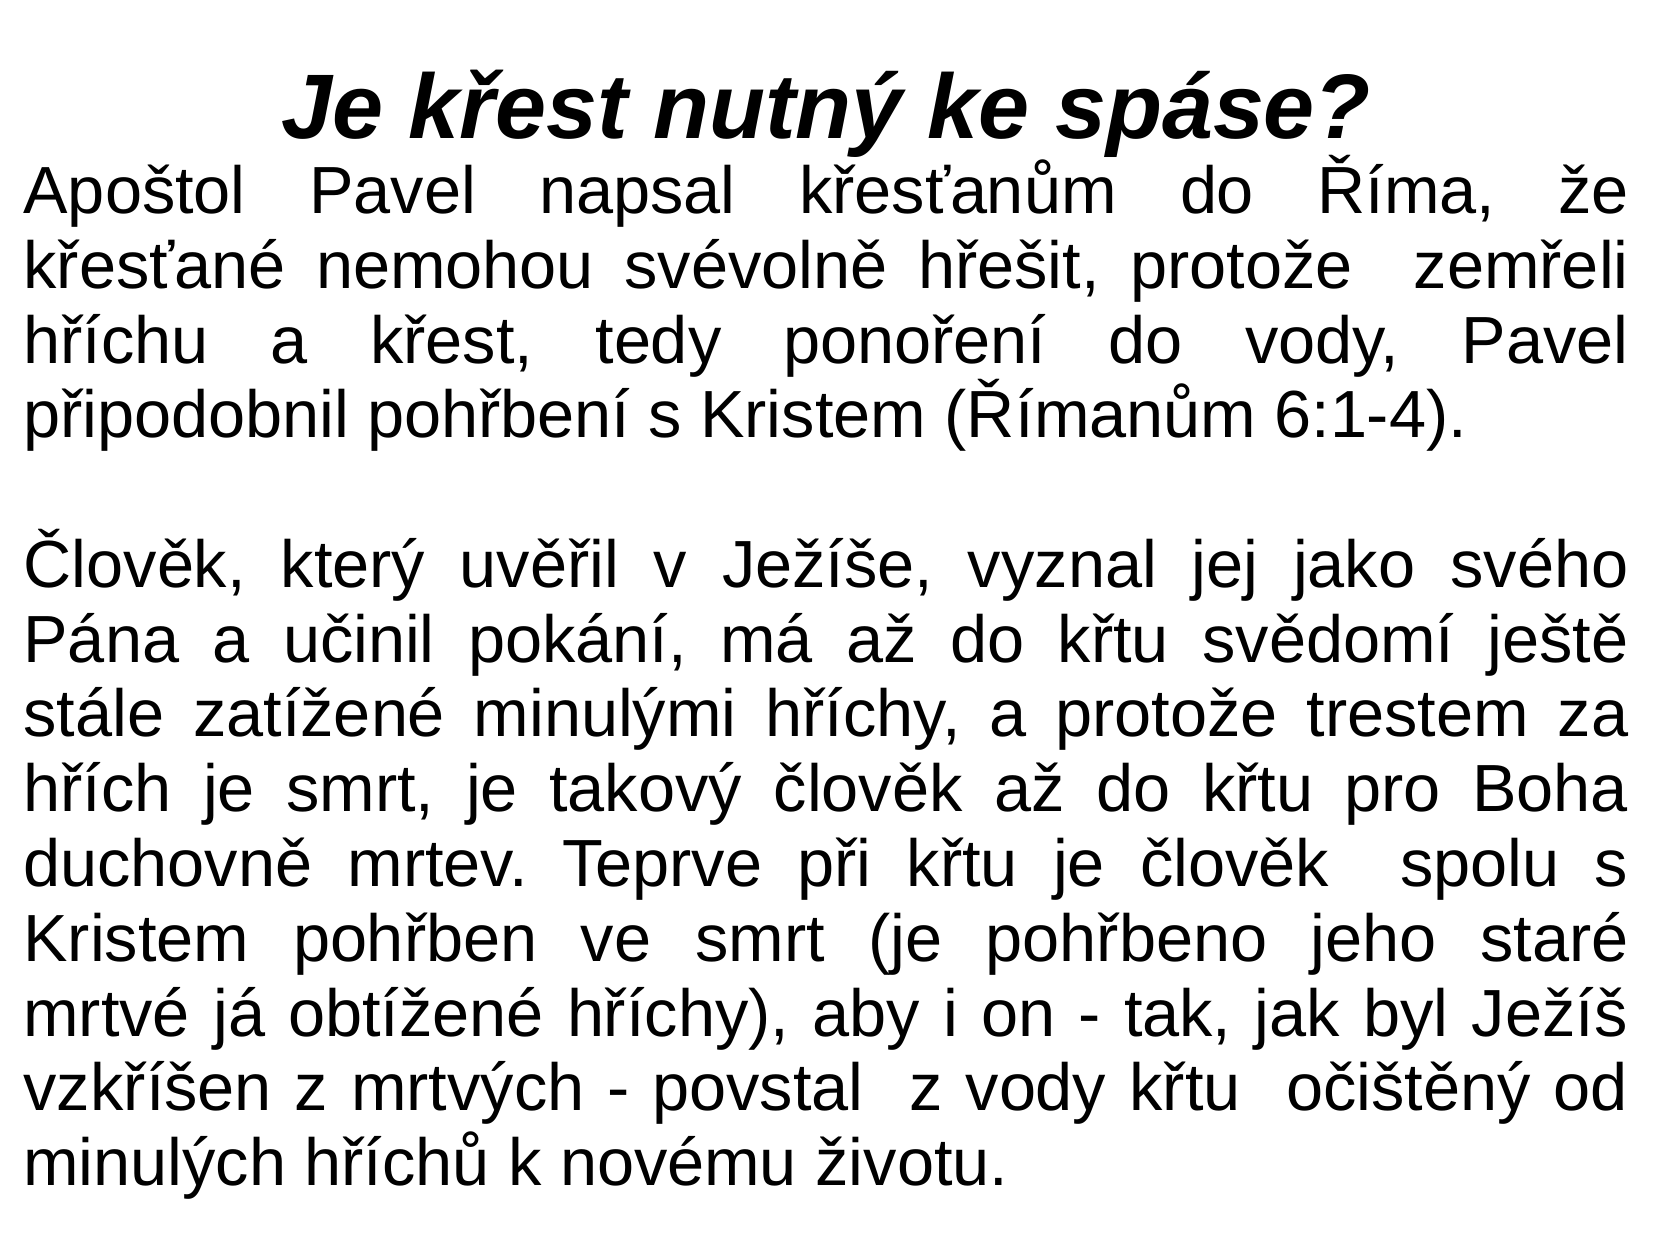

Apoštol Pavel napsal křesťanům do Říma, že křesťané nemohou svévolně hřešit, protože zemřeli hříchu a křest, tedy ponoření do vody, Pavel připodobnil pohřbení s Kristem (Římanům 6:1-4).
Člověk, který uvěřil v Ježíše, vyznal jej jako svého Pána a učinil pokání, má až do křtu svědomí ještě stále zatížené minulými hříchy, a protože trestem za hřích je smrt, je takový člověk až do křtu pro Boha duchovně mrtev. Teprve při křtu je člověk spolu s Kristem pohřben ve smrt (je pohřbeno jeho staré mrtvé já obtížené hříchy), aby i on - tak, jak byl Ježíš vzkříšen z mrtvých - povstal z vody křtu očištěný od minulých hříchů k novému životu.
# Je křest nutný ke spáse?